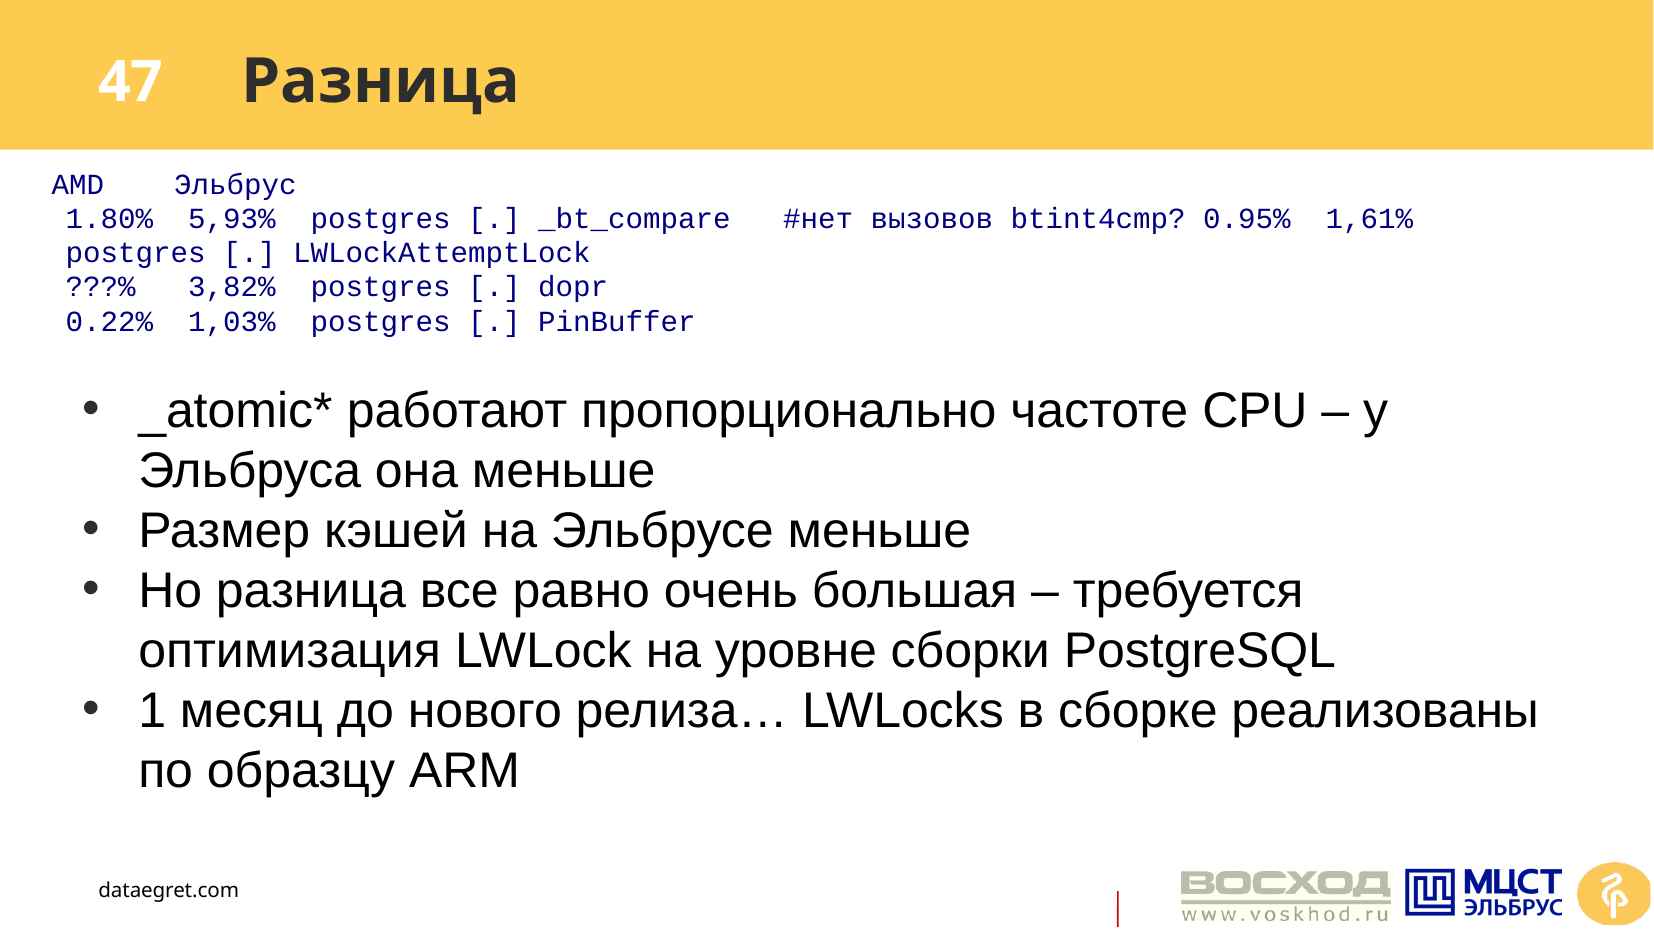

47
# Разница
 AMD    Эльбрус
1.80%  5,93%  postgres [.] _bt_compare   #нет вызовов btint4cmp? 0.95%  1,61%  postgres [.] LWLockAttemptLock
???%   3,82%  postgres [.] dopr
0.22% 1,03%  postgres [.] PinBuffer
_atomic* работают пропорционально частоте CPU – у Эльбруса она меньше
Размер кэшей на Эльбрусе меньше
Но разница все равно очень большая – требуется оптимизация LWLock на уровне сборки PostgreSQL
1 месяц до нового релиза… LWLocks в сборке реализованы по образцу ARM
dataegret.com